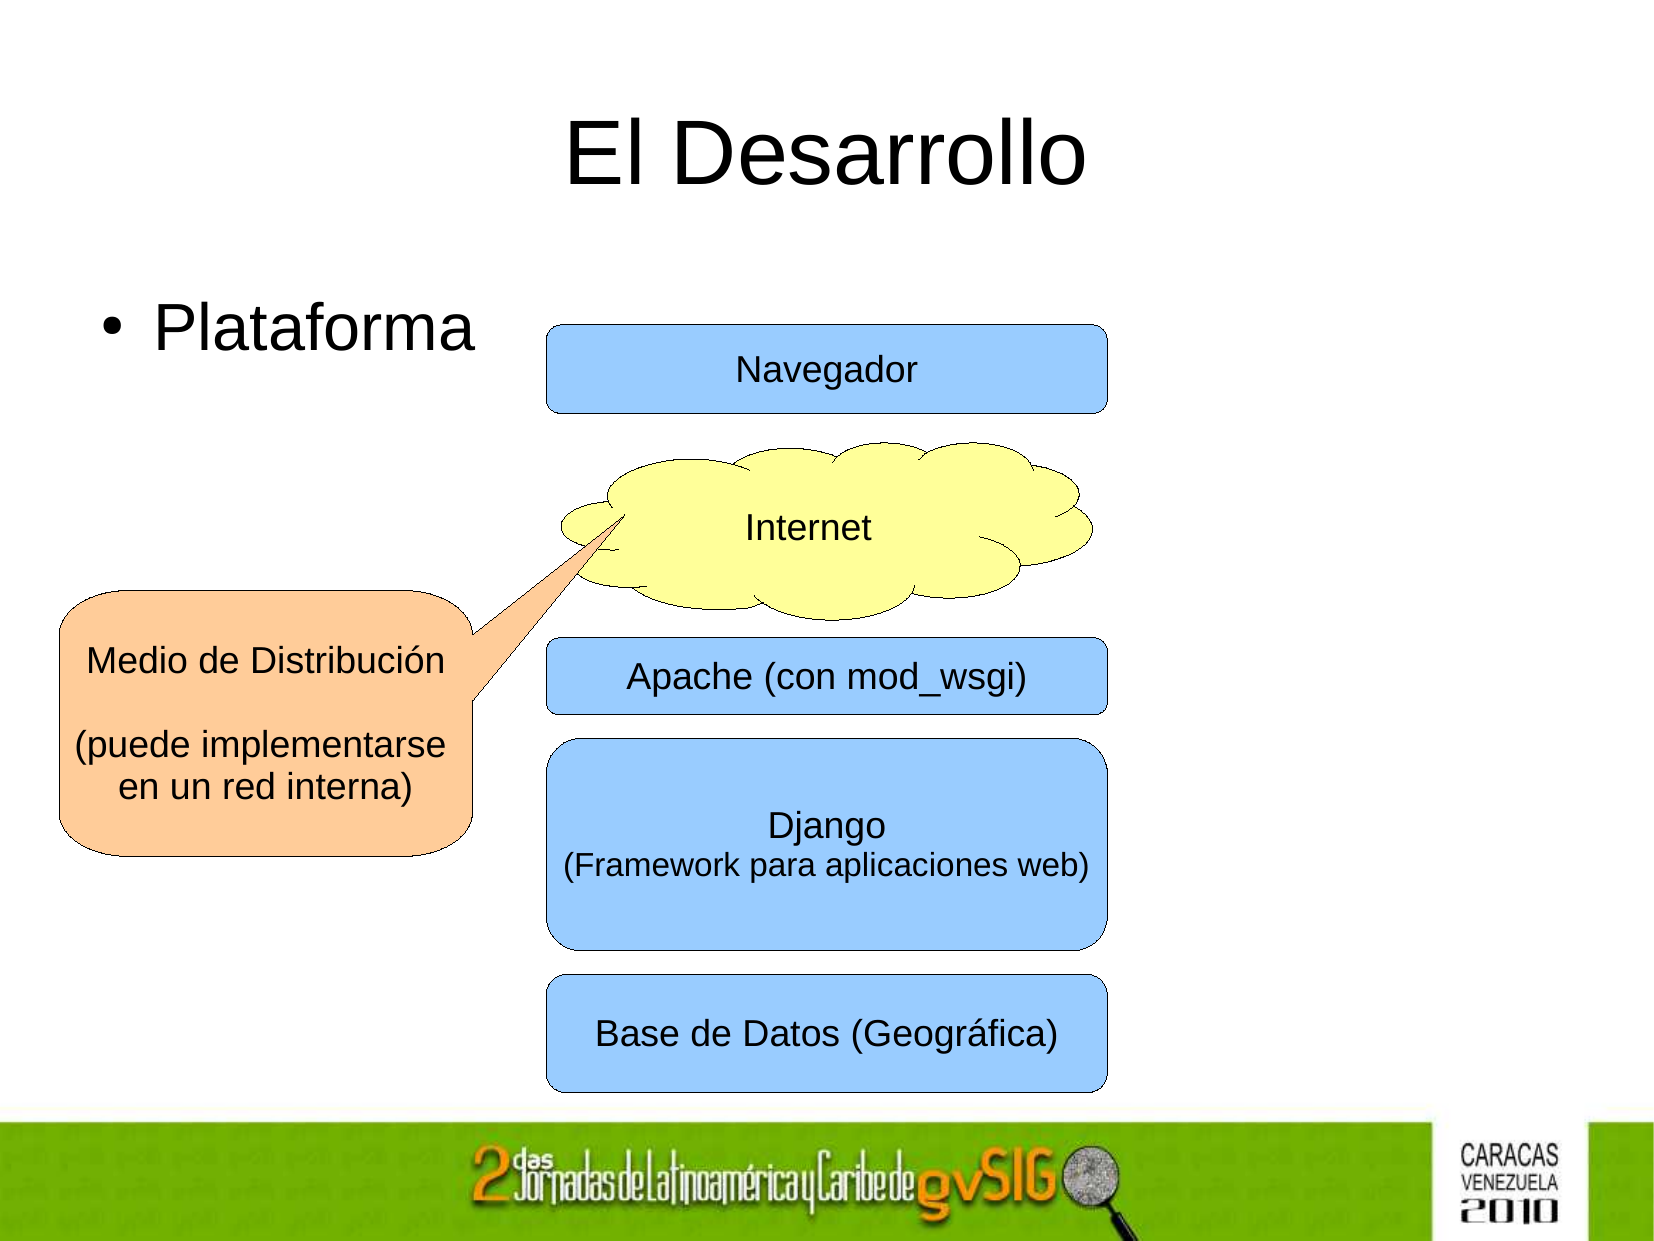

# El Desarrollo
Plataforma
Navegador
Internet
Medio de Distribución
(puede implementarse
en un red interna)
Apache (con mod_wsgi)
Django
(Framework para aplicaciones web)
Base de Datos (Geográfica)